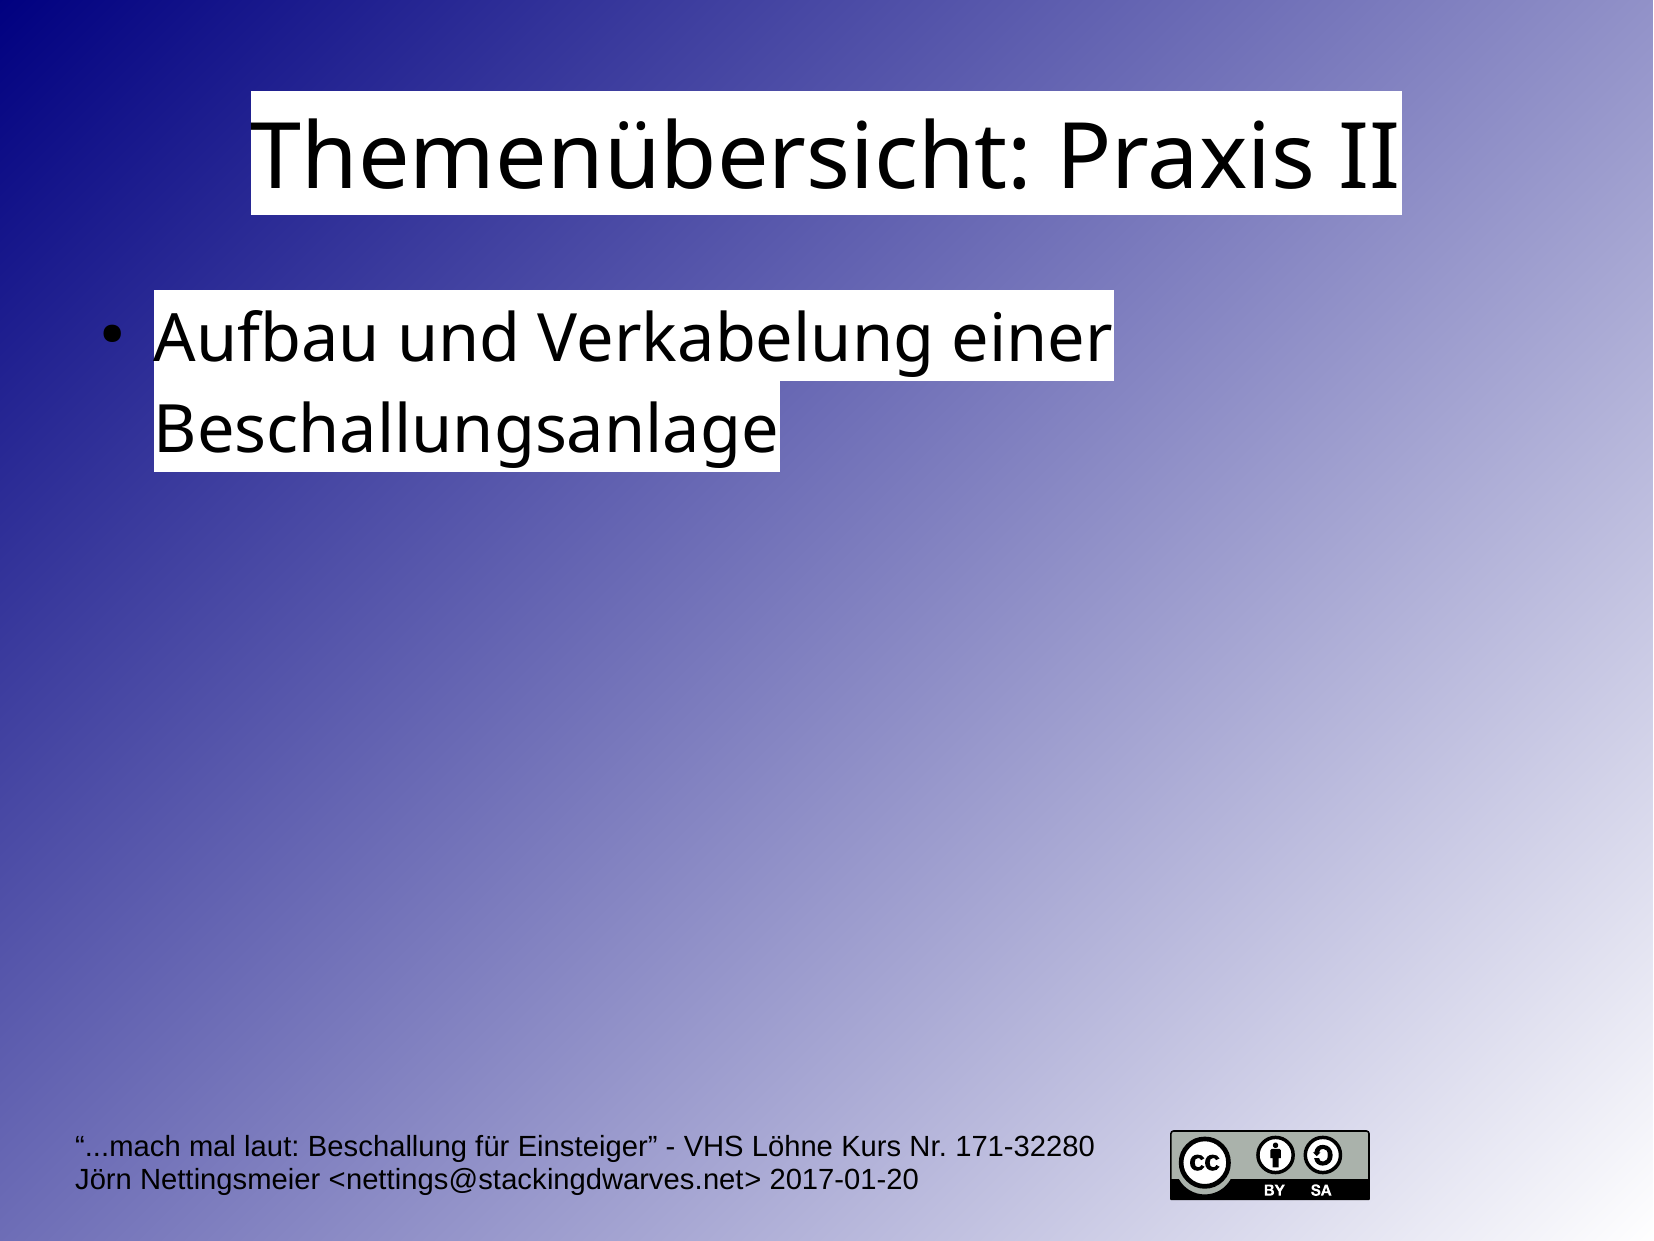

# Themenübersicht: Praxis II
Aufbau und Verkabelung einer Beschallungsanlage